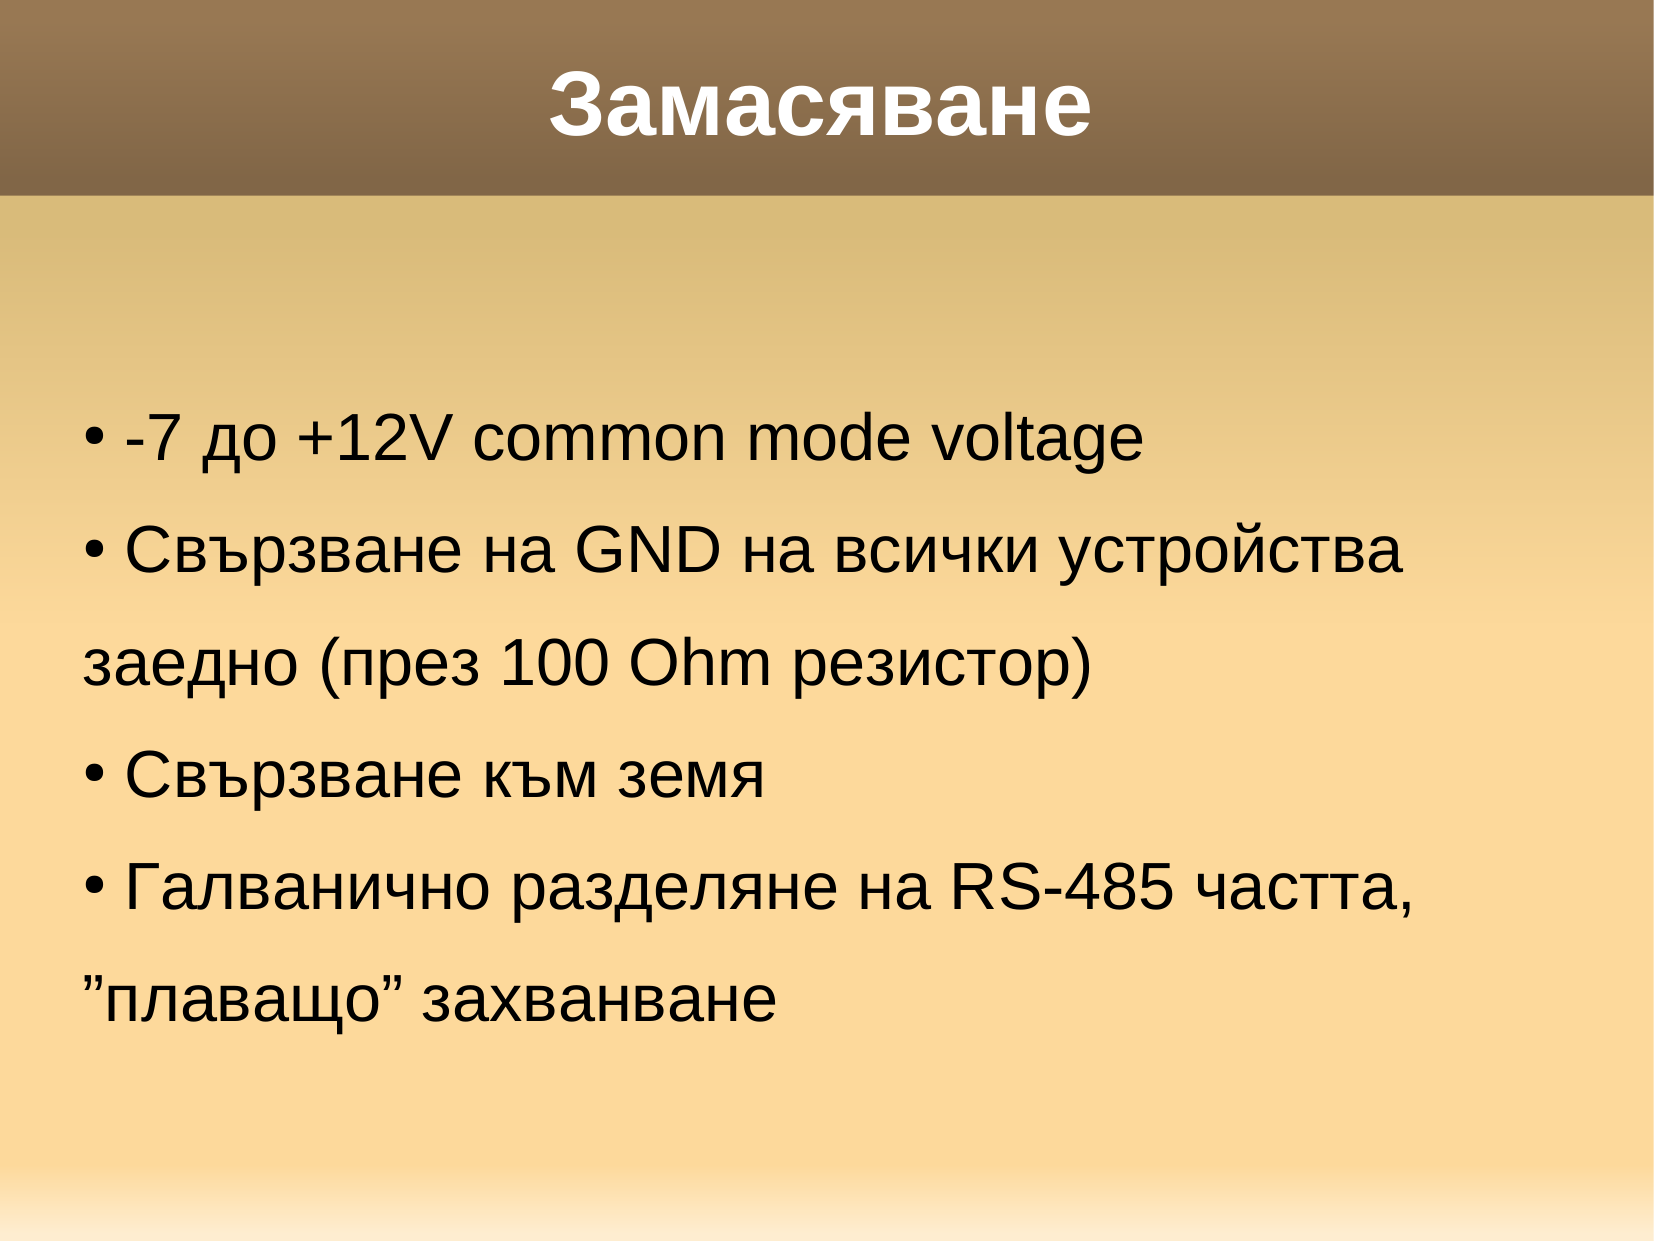

# Замасяване
 -7 до +12V common mode voltage
 Свързване на GND на всички устройства заедно (през 100 Ohm резистор)
 Свързване към земя
 Галванично разделяне на RS-485 частта, ”плаващо” захванване